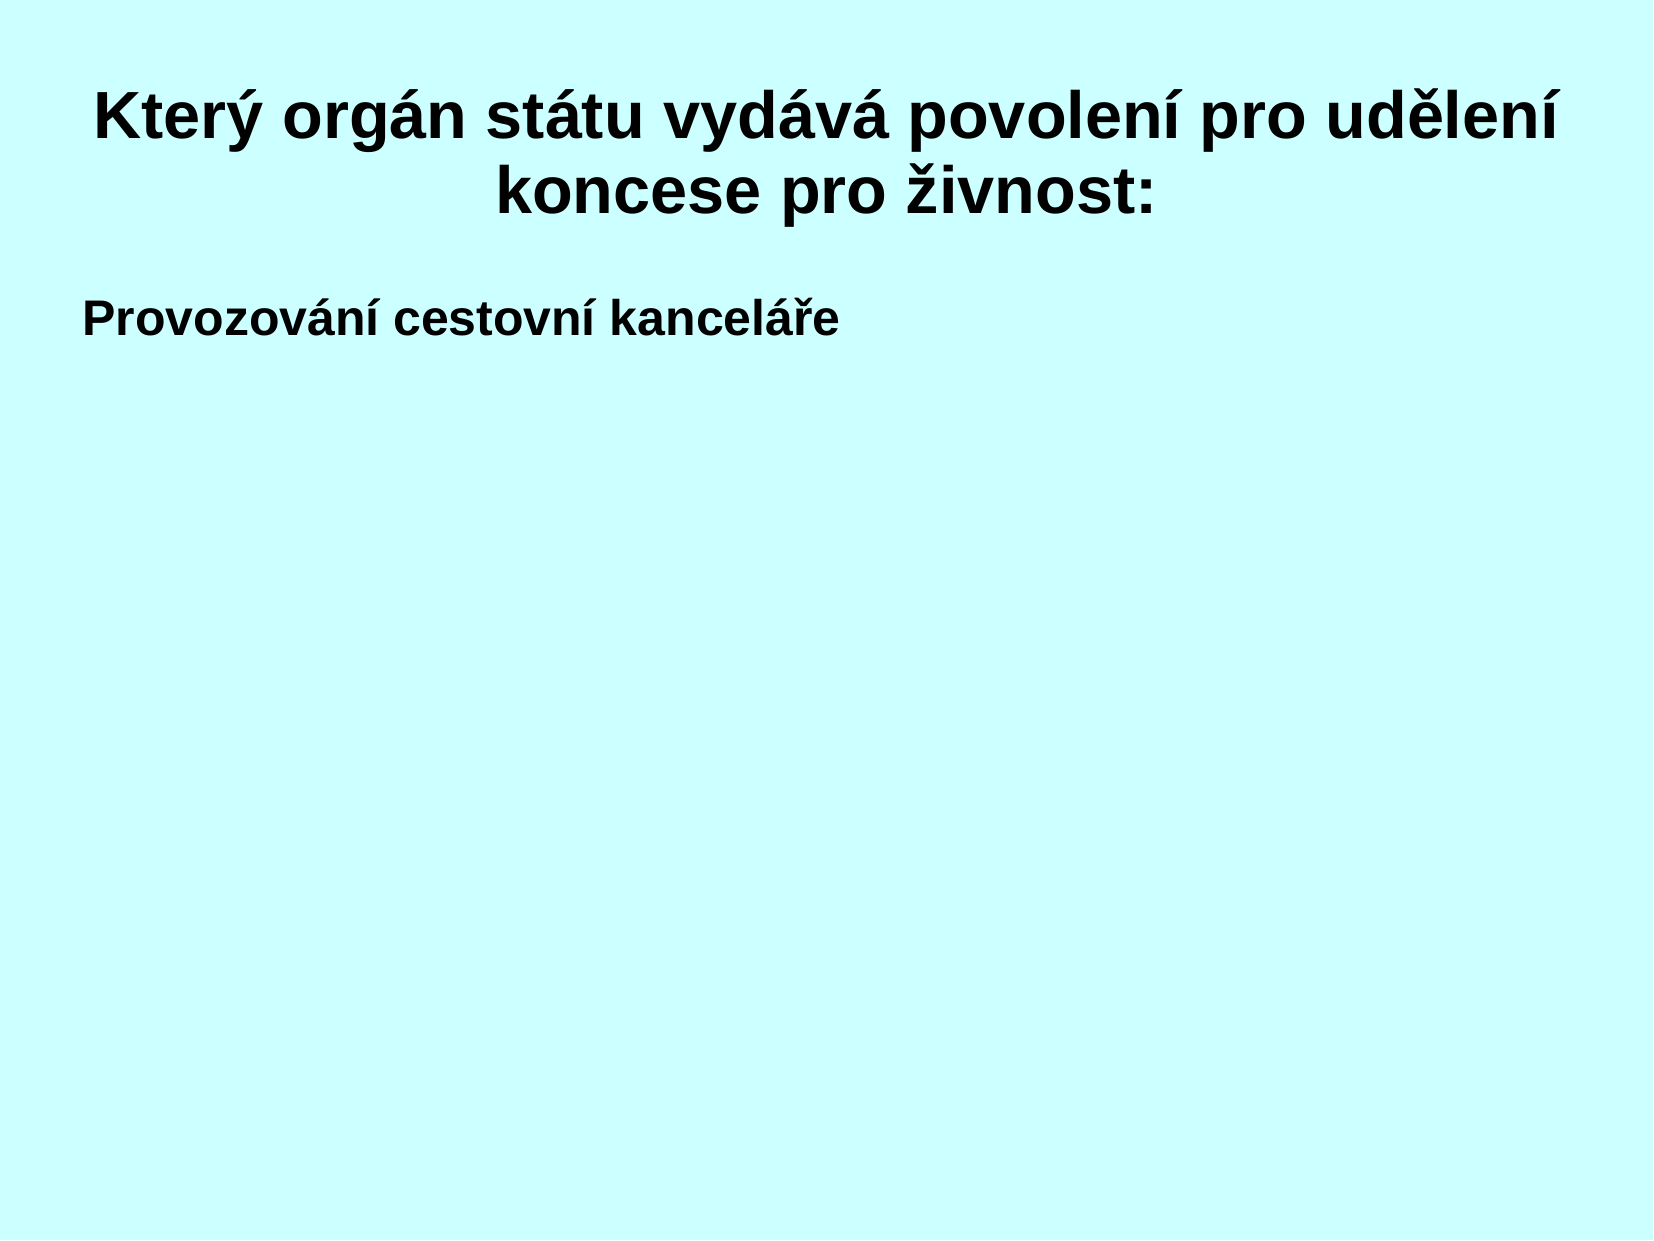

# Který orgán státu vydává povolení pro udělení koncese pro živnost:
Provozování cestovní kanceláře